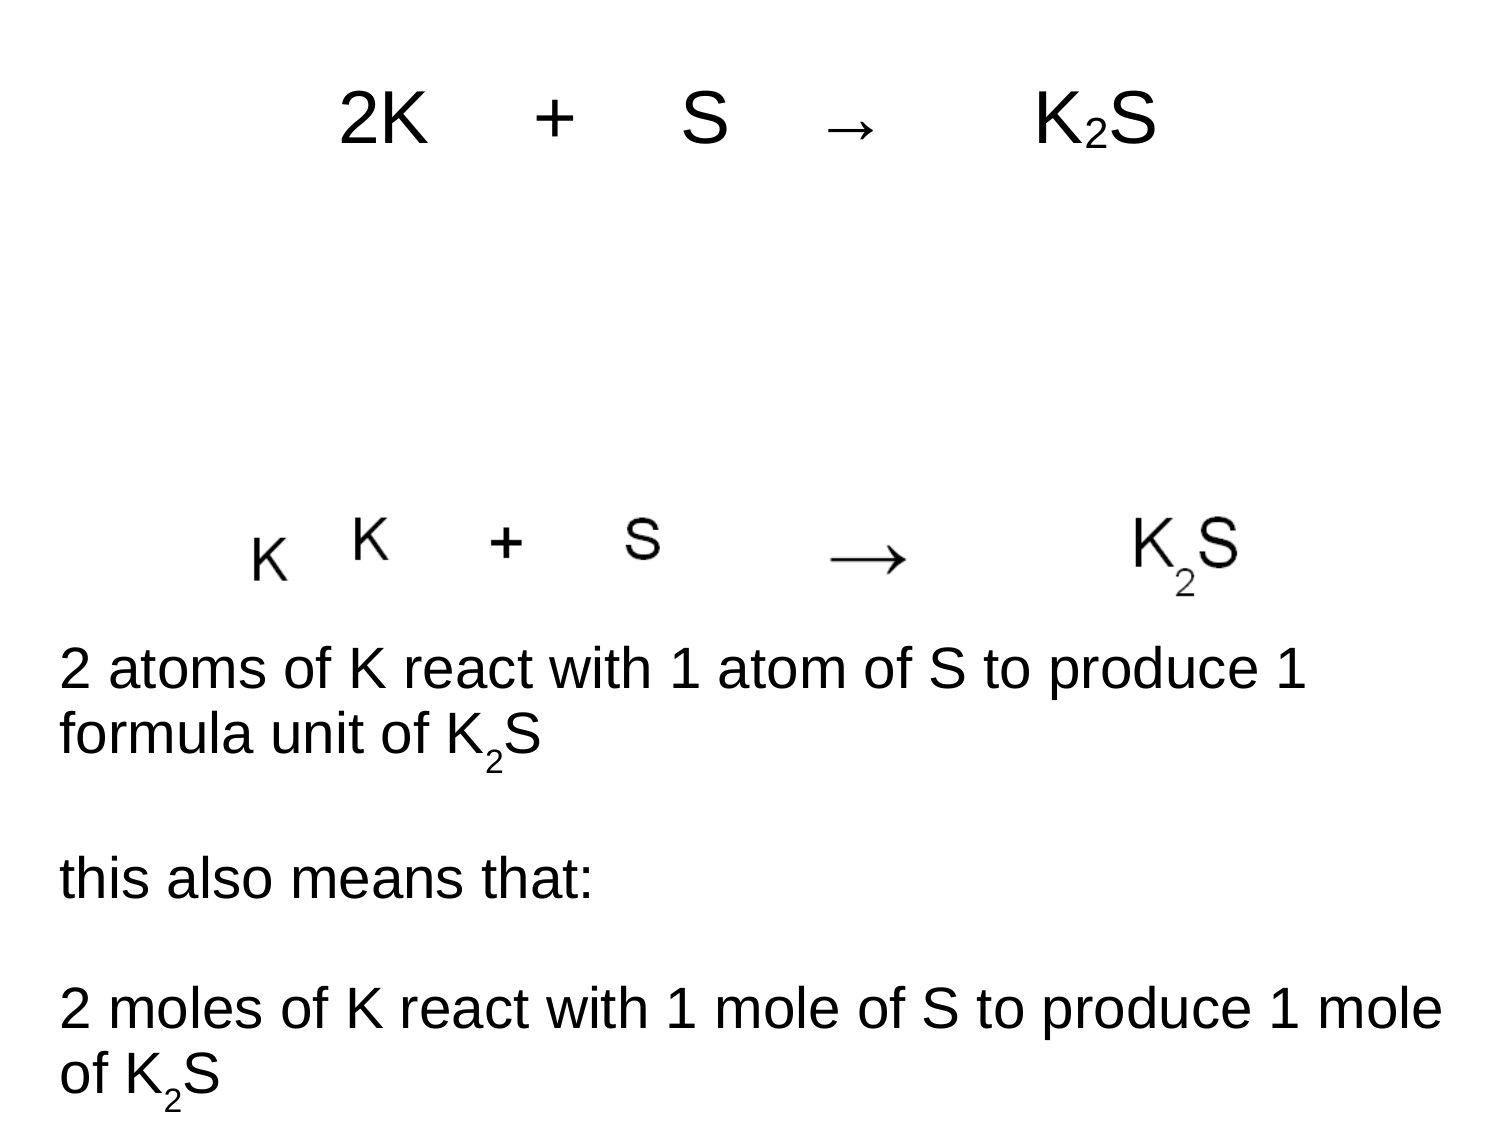

2K + S → K2S
2 atoms of K react with 1 atom of S to produce 1 formula unit of K2S
this also means that:
2 moles of K react with 1 mole of S to produce 1 mole of K2S